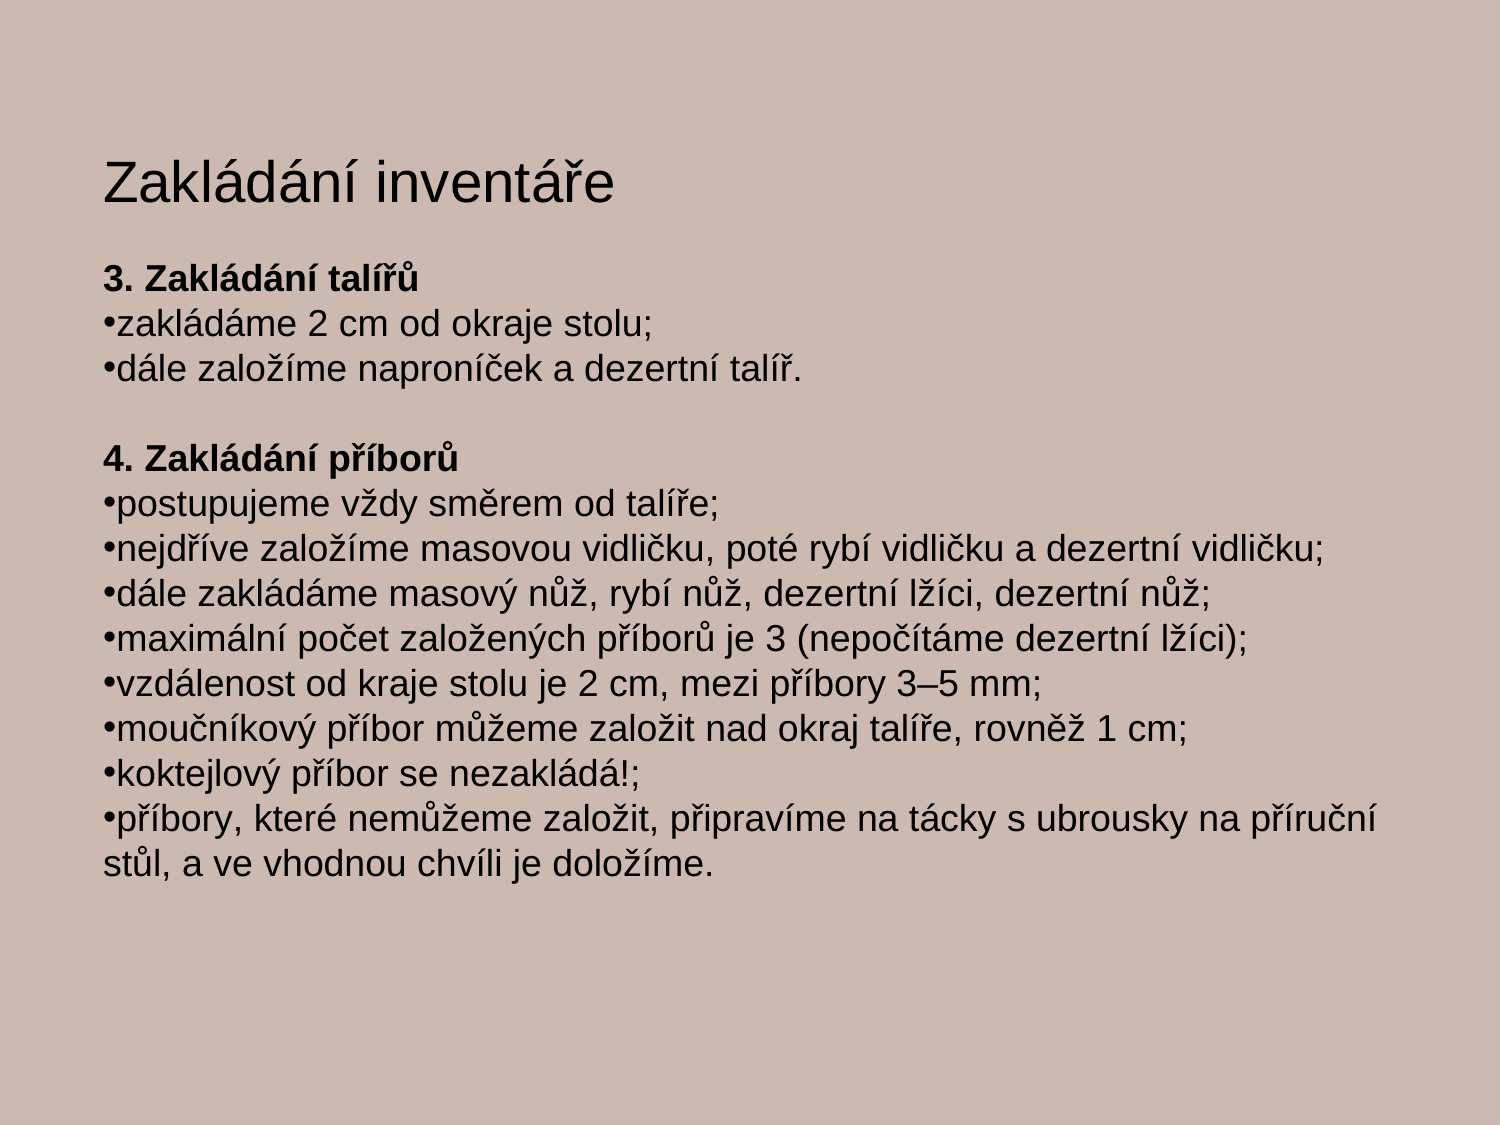

Zakládání inventáře
3. Zakládání talířů
zakládáme 2 cm od okraje stolu;
dále založíme naproníček a dezertní talíř.
4. Zakládání příborů
postupujeme vždy směrem od talíře;
nejdříve založíme masovou vidličku, poté rybí vidličku a dezertní vidličku;
dále zakládáme masový nůž, rybí nůž, dezertní lžíci, dezertní nůž;
maximální počet založených příborů je 3 (nepočítáme dezertní lžíci);
vzdálenost od kraje stolu je 2 cm, mezi příbory 3–5 mm;
moučníkový příbor můžeme založit nad okraj talíře, rovněž 1 cm;
koktejlový příbor se nezakládá!;
příbory, které nemůžeme založit, připravíme na tácky s ubrousky na příruční stůl, a ve vhodnou chvíli je doložíme.